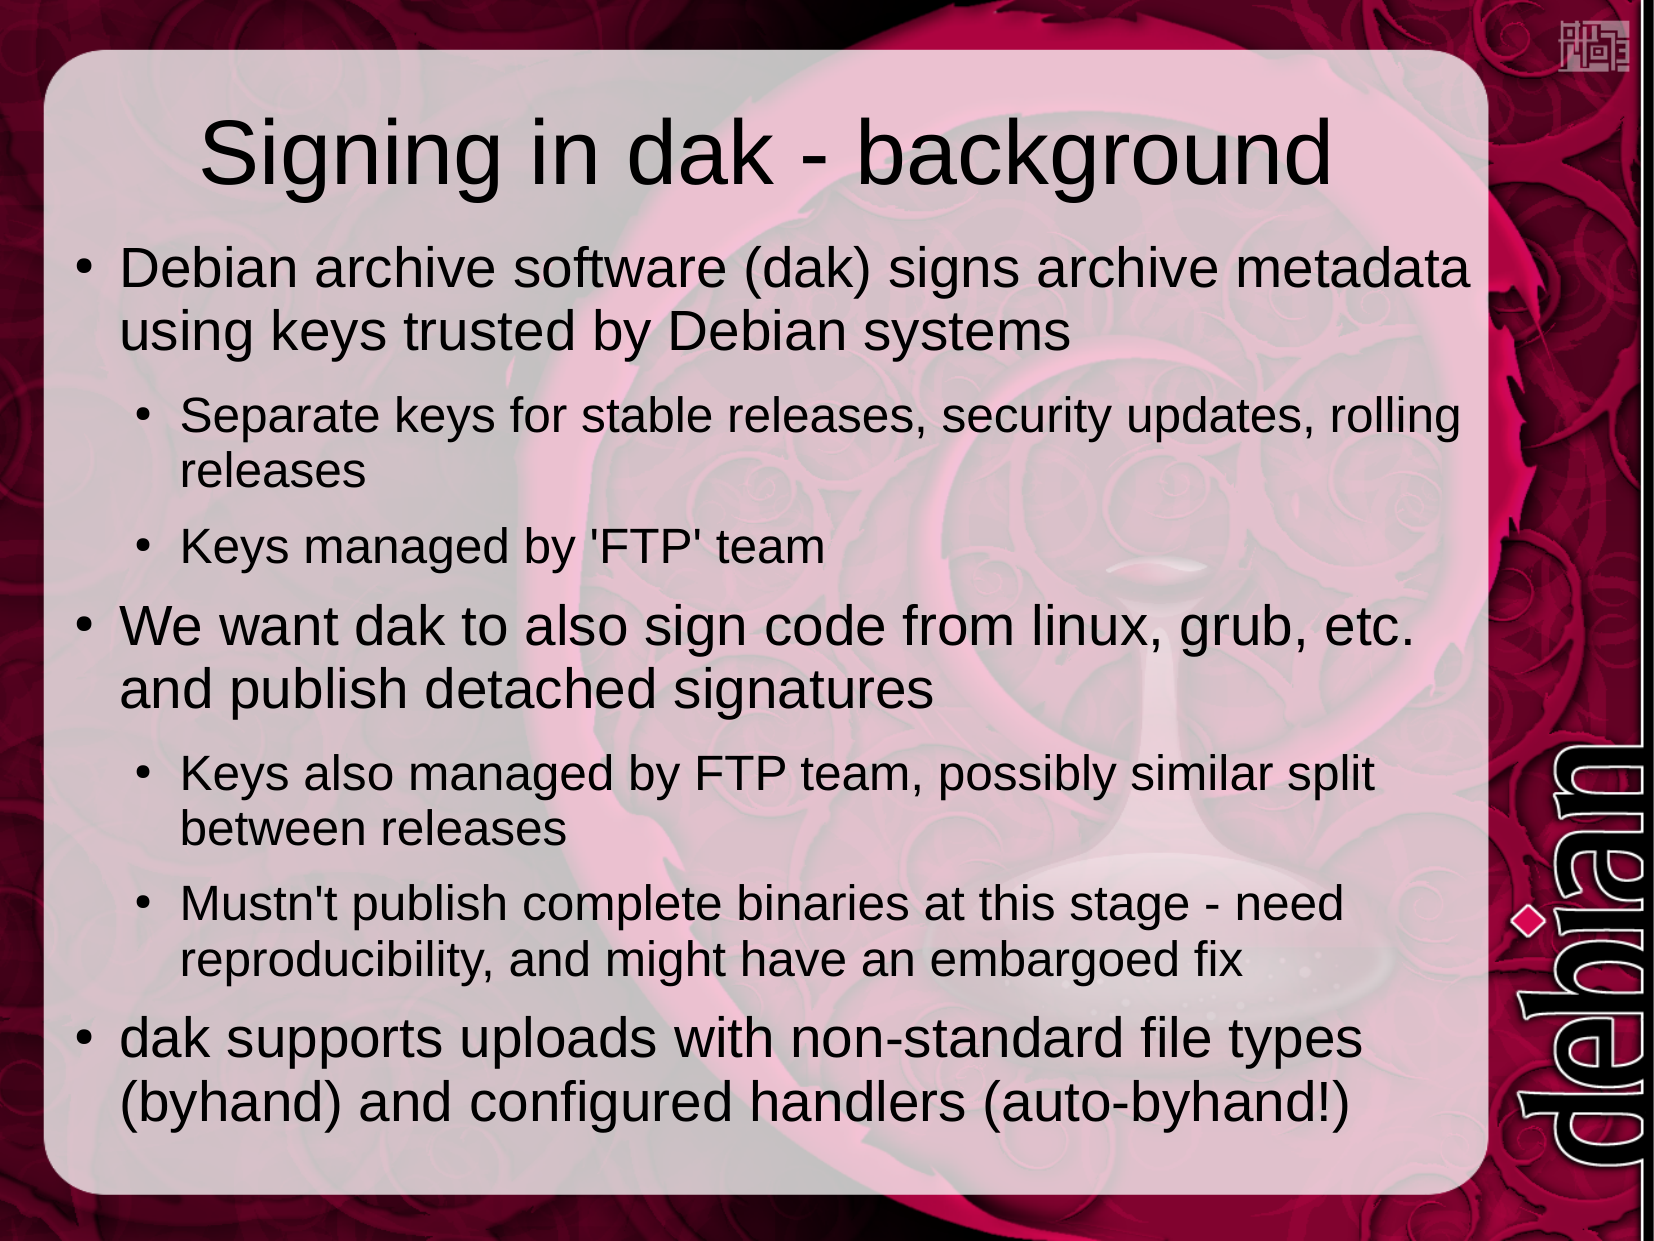

# Signing in dak - background
Debian archive software (dak) signs archive metadata using keys trusted by Debian systems
Separate keys for stable releases, security updates, rolling releases
Keys managed by 'FTP' team
We want dak to also sign code from linux, grub, etc. and publish detached signatures
Keys also managed by FTP team, possibly similar split between releases
Mustn't publish complete binaries at this stage - need reproducibility, and might have an embargoed fix
dak supports uploads with non-standard file types (byhand) and configured handlers (auto-byhand!)